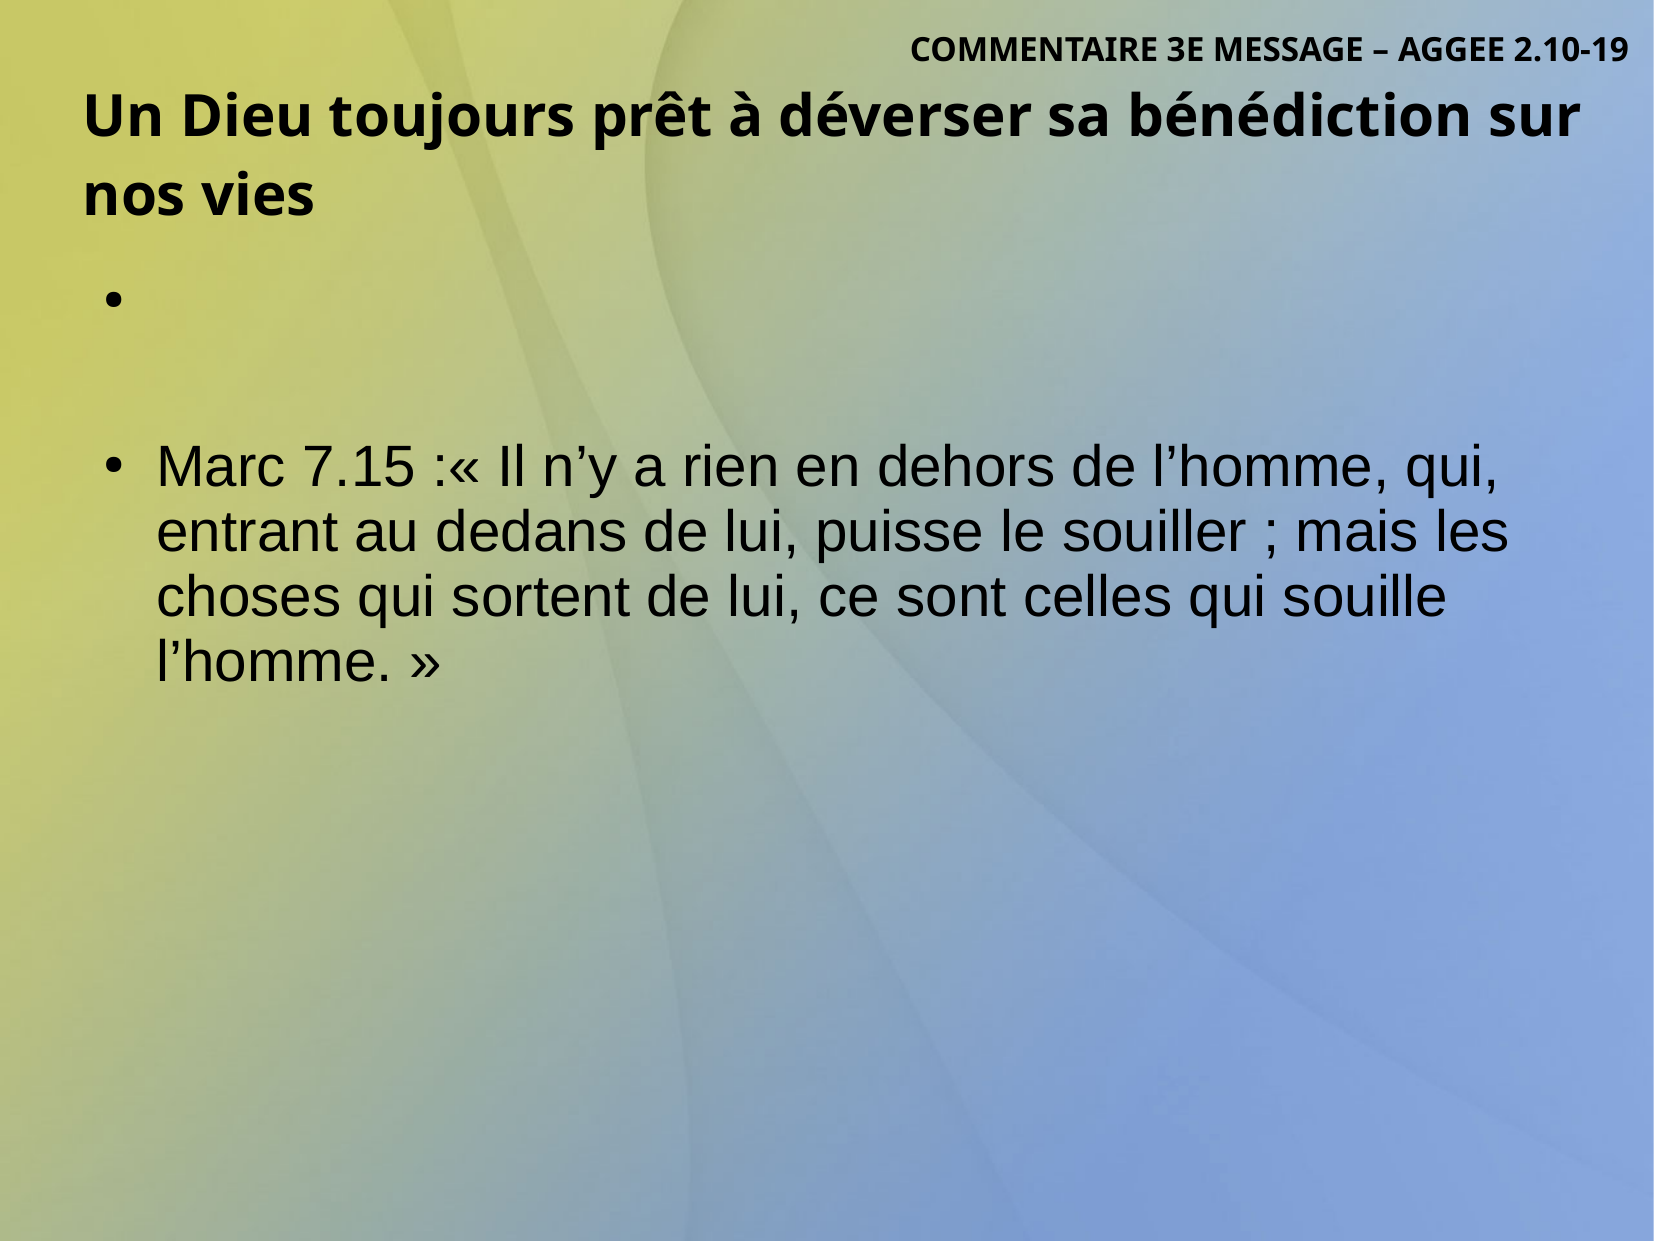

COMMENTAIRE 3E MESSAGE – AGGEE 2.10-19
# Un Dieu toujours prêt à déverser sa bénédiction sur nos vies
Marc 7.15 :« Il n’y a rien en dehors de l’homme, qui, entrant au dedans de lui, puisse le souiller ; mais les choses qui sortent de lui, ce sont celles qui souille l’homme. »